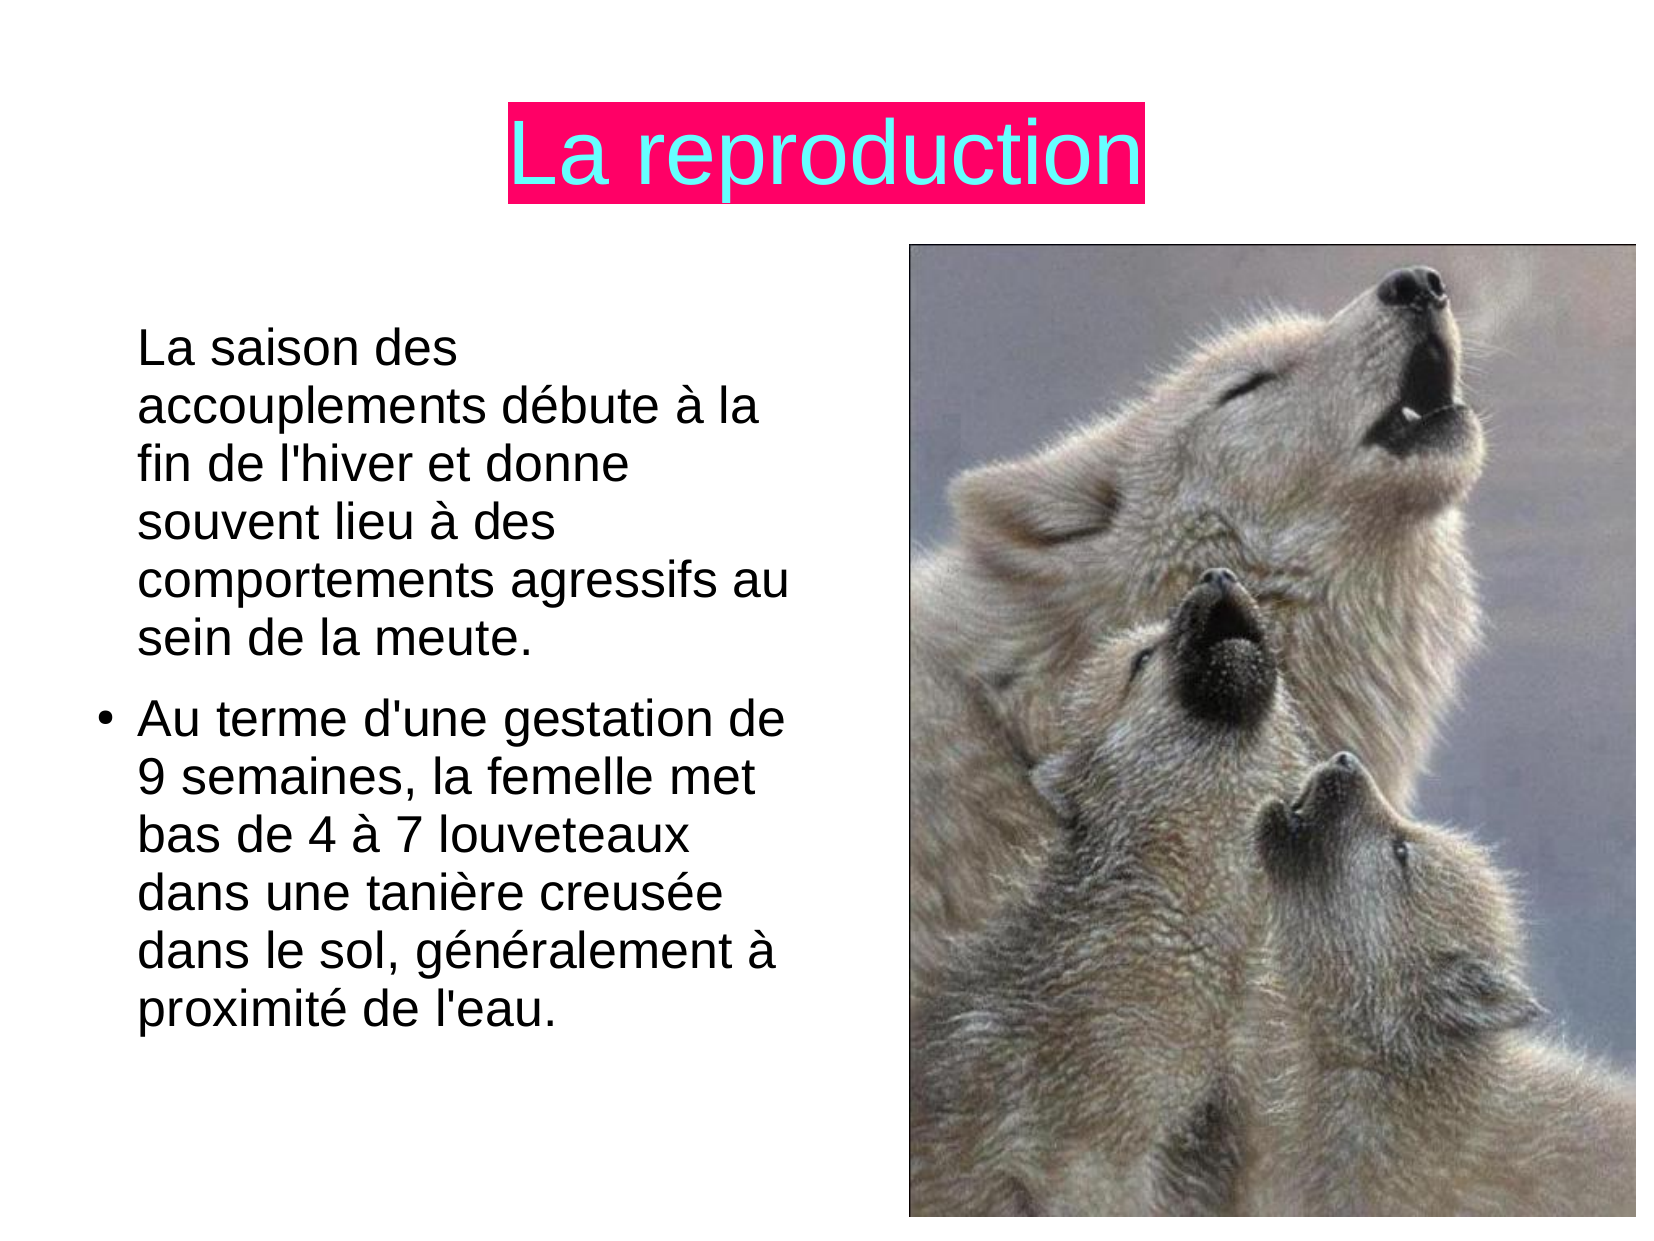

# La reproduction
La saison des accouplements débute à la fin de l'hiver et donne souvent lieu à des comportements agressifs au sein de la meute.
Au terme d'une gestation de 9 semaines, la femelle met bas de 4 à 7 louveteaux dans une tanière creusée dans le sol, généralement à proximité de l'eau.